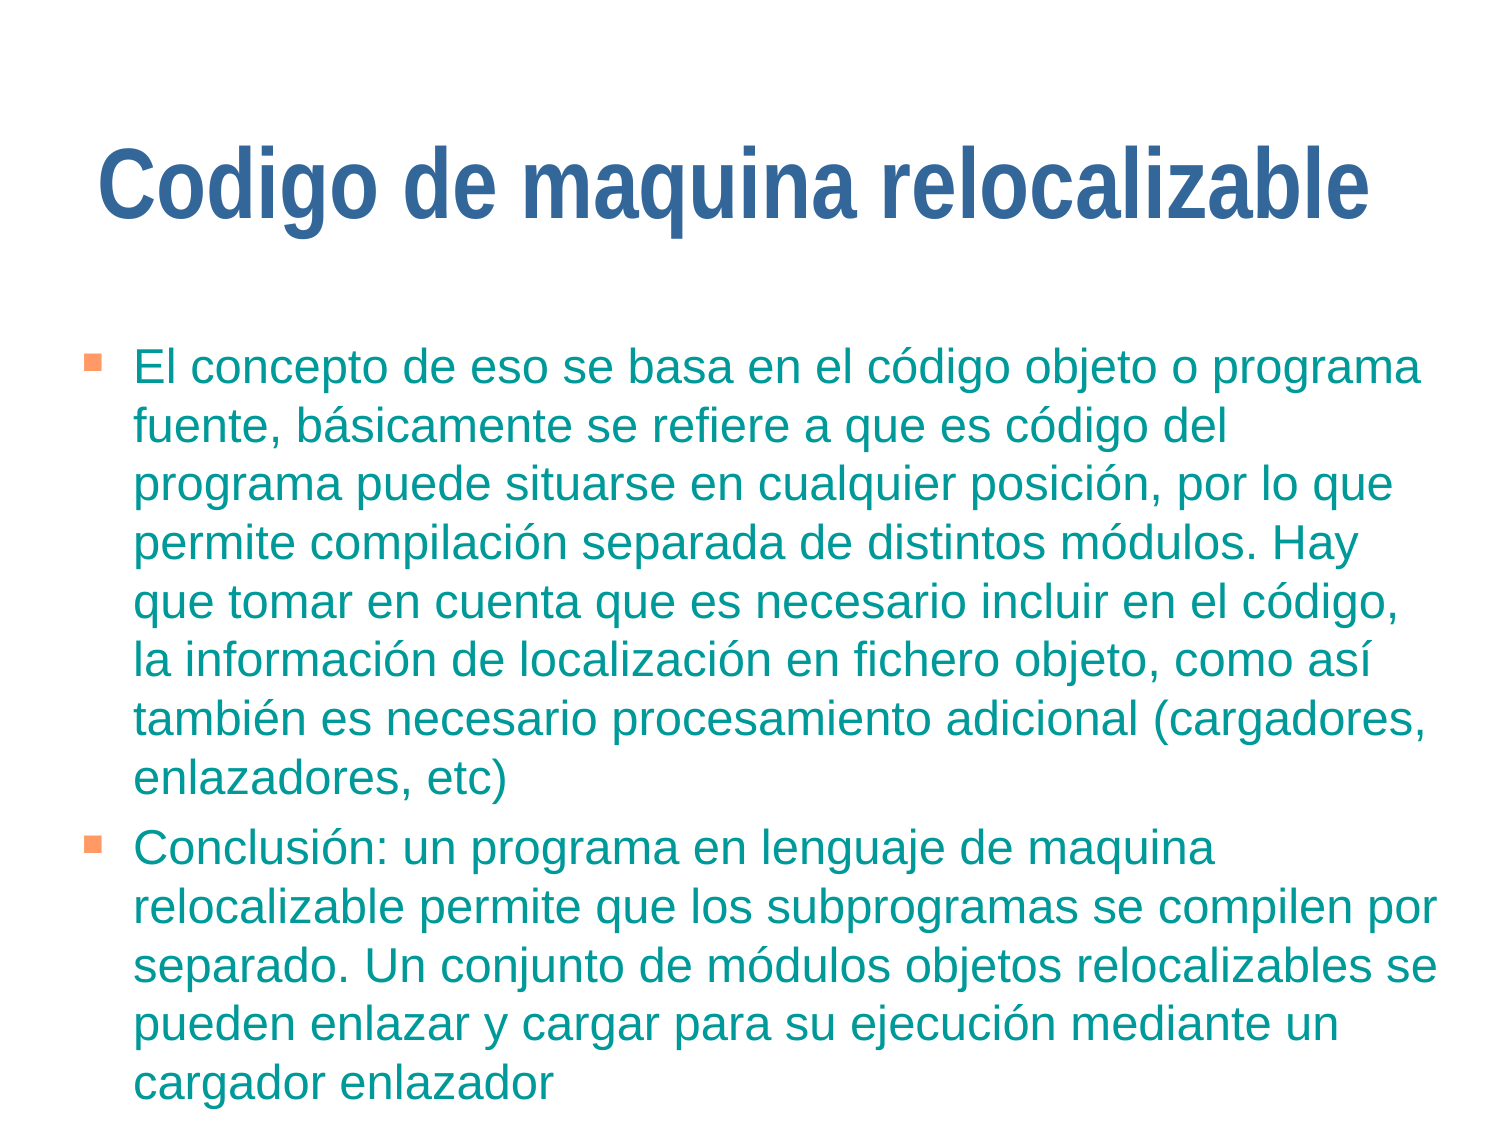

# Codigo de maquina relocalizable
El concepto de eso se basa en el código objeto o programa fuente, básicamente se refiere a que es código del programa puede situarse en cualquier posición, por lo que permite compilación separada de distintos módulos. Hay que tomar en cuenta que es necesario incluir en el código, la información de localización en fichero objeto, como así también es necesario procesamiento adicional (cargadores, enlazadores, etc)
Conclusión: un programa en lenguaje de maquina relocalizable permite que los subprogramas se compilen por separado. Un conjunto de módulos objetos relocalizables se pueden enlazar y cargar para su ejecución mediante un cargador enlazador
Año 2004
13